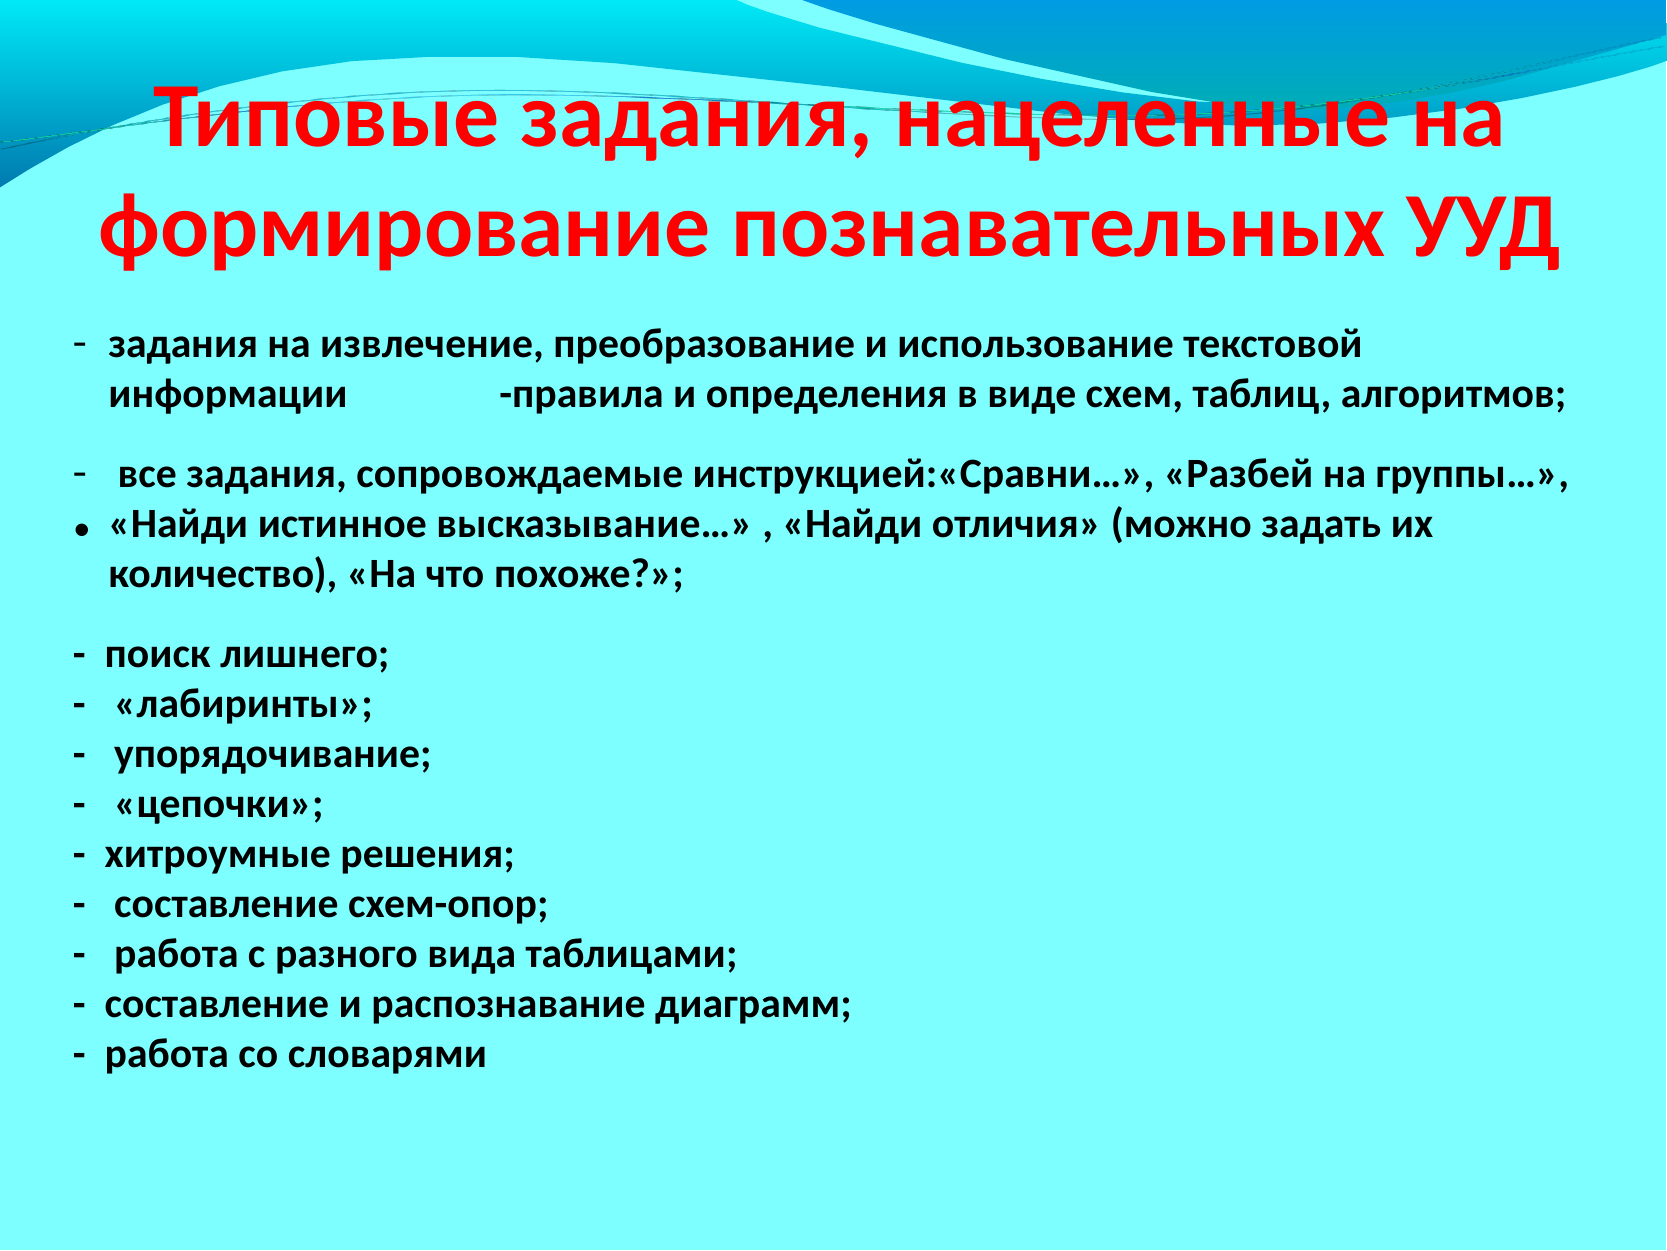

# Типовые задания, нацеленные на формирование познавательных УУД
задания на извлечение, преобразование и использование текстовой информации -правила и определения в виде схем, таблиц, алгоритмов;
 все задания, сопровождаемые инструкцией:«Сравни…», «Разбей на группы…», «Найди истинное высказывание…» , «Найди отличия» (можно задать их количество), «На что похоже?»;
-  поиск лишнего;
-   «лабиринты»;
-   упорядочивание;
-   «цепочки»;
-  хитроумные решения;
-   составление схем-опор;
-   работа с разного вида таблицами;
-  составление и распознавание диаграмм;
-  работа со словарями